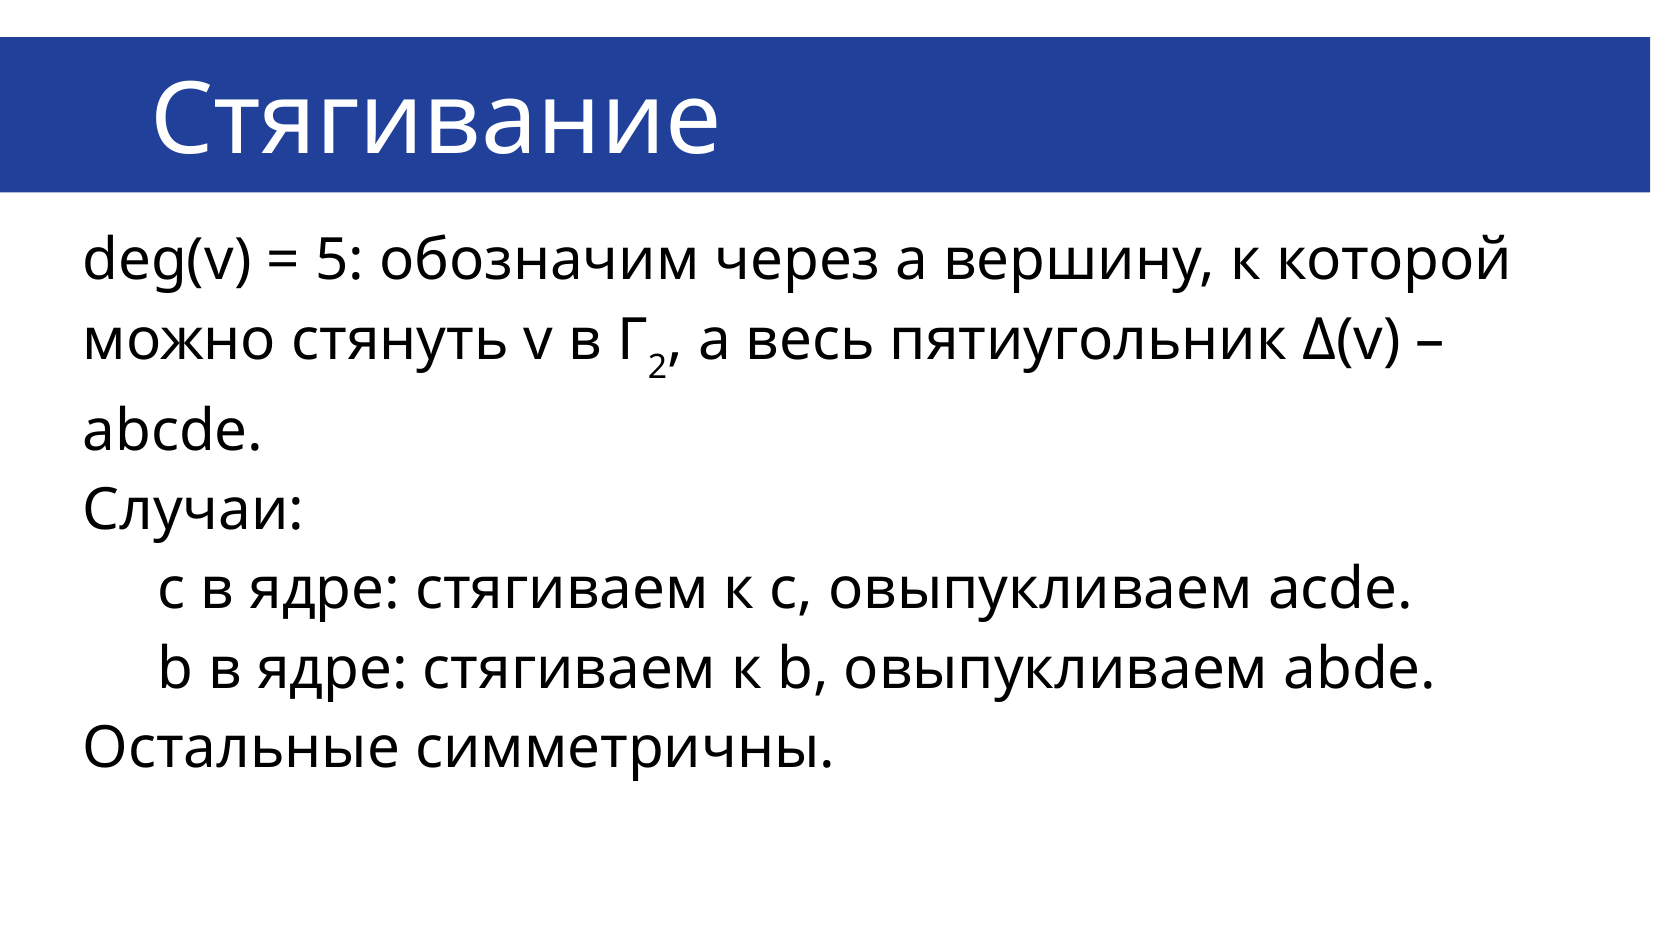

# Стягивание
deg(v) = 5: обозначим через a вершину, к которой можно стянуть v в Г2, а весь пятиугольник Δ(v) – abcde.
Случаи:
	c в ядре: стягиваем к c, овыпукливаем acde.
	b в ядре: стягиваем к b, овыпукливаем abde.
Остальные симметричны.